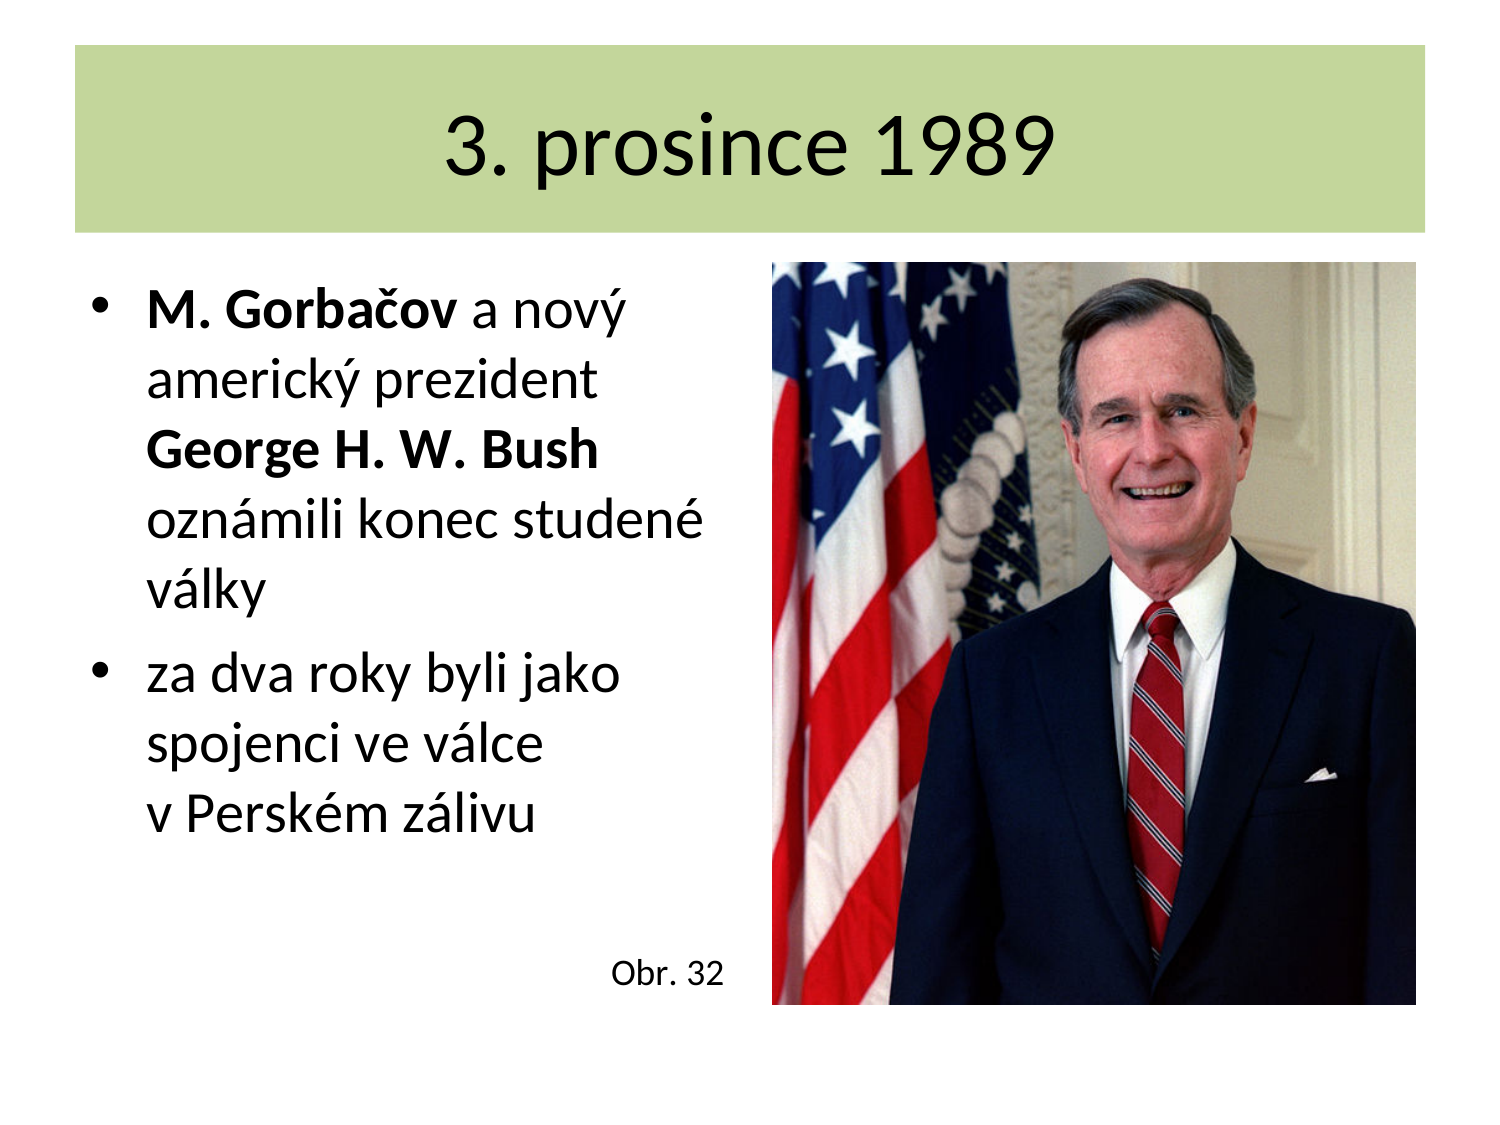

# 3. prosince 1989
M. Gorbačov a nový americký prezident George H. W. Bush oznámili konec studené války
za dva roky byli jako spojenci ve válce
v Perském zálivu
Obr. 32